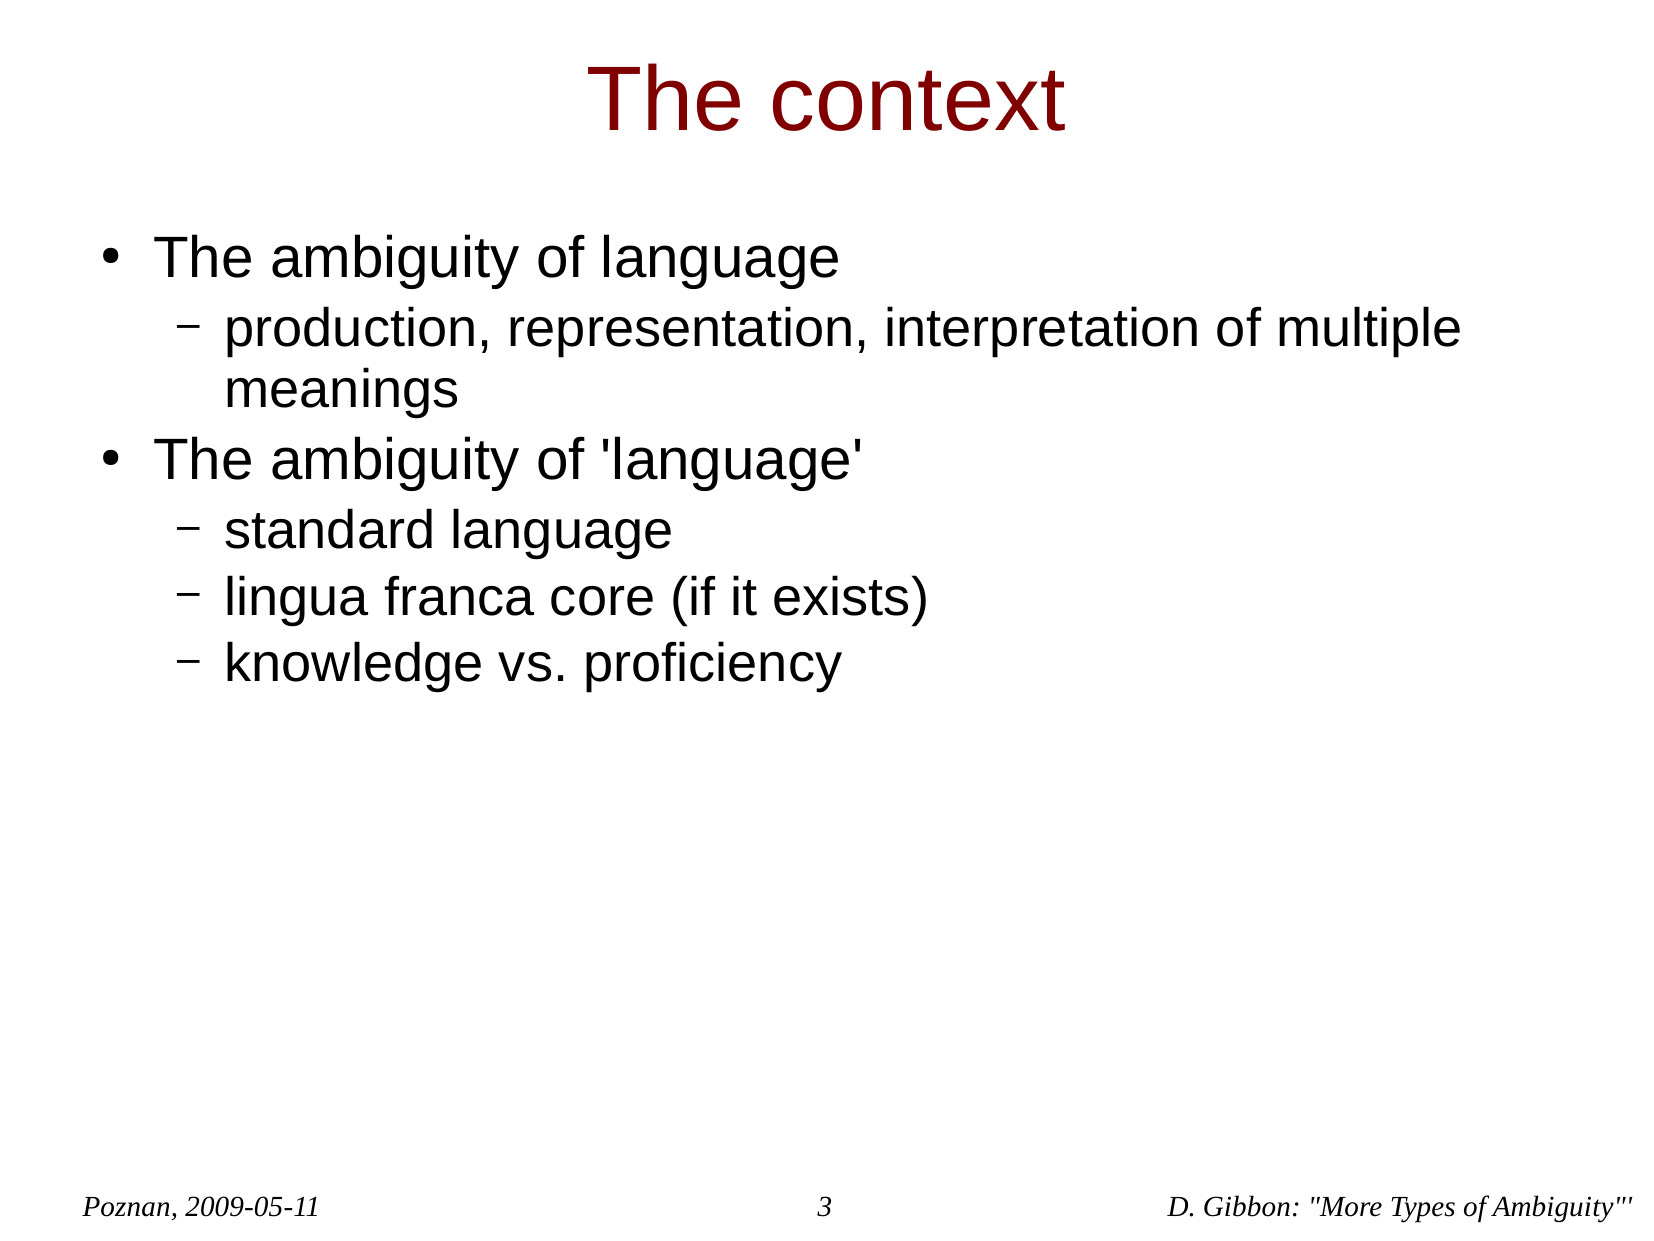

# The context
The ambiguity of language
production, representation, interpretation of multiple meanings
The ambiguity of 'language'
standard language
lingua franca core (if it exists)
knowledge vs. proficiency
Poznan, 2009-05-11
3
D. Gibbon: "More Types of Ambiguity"'